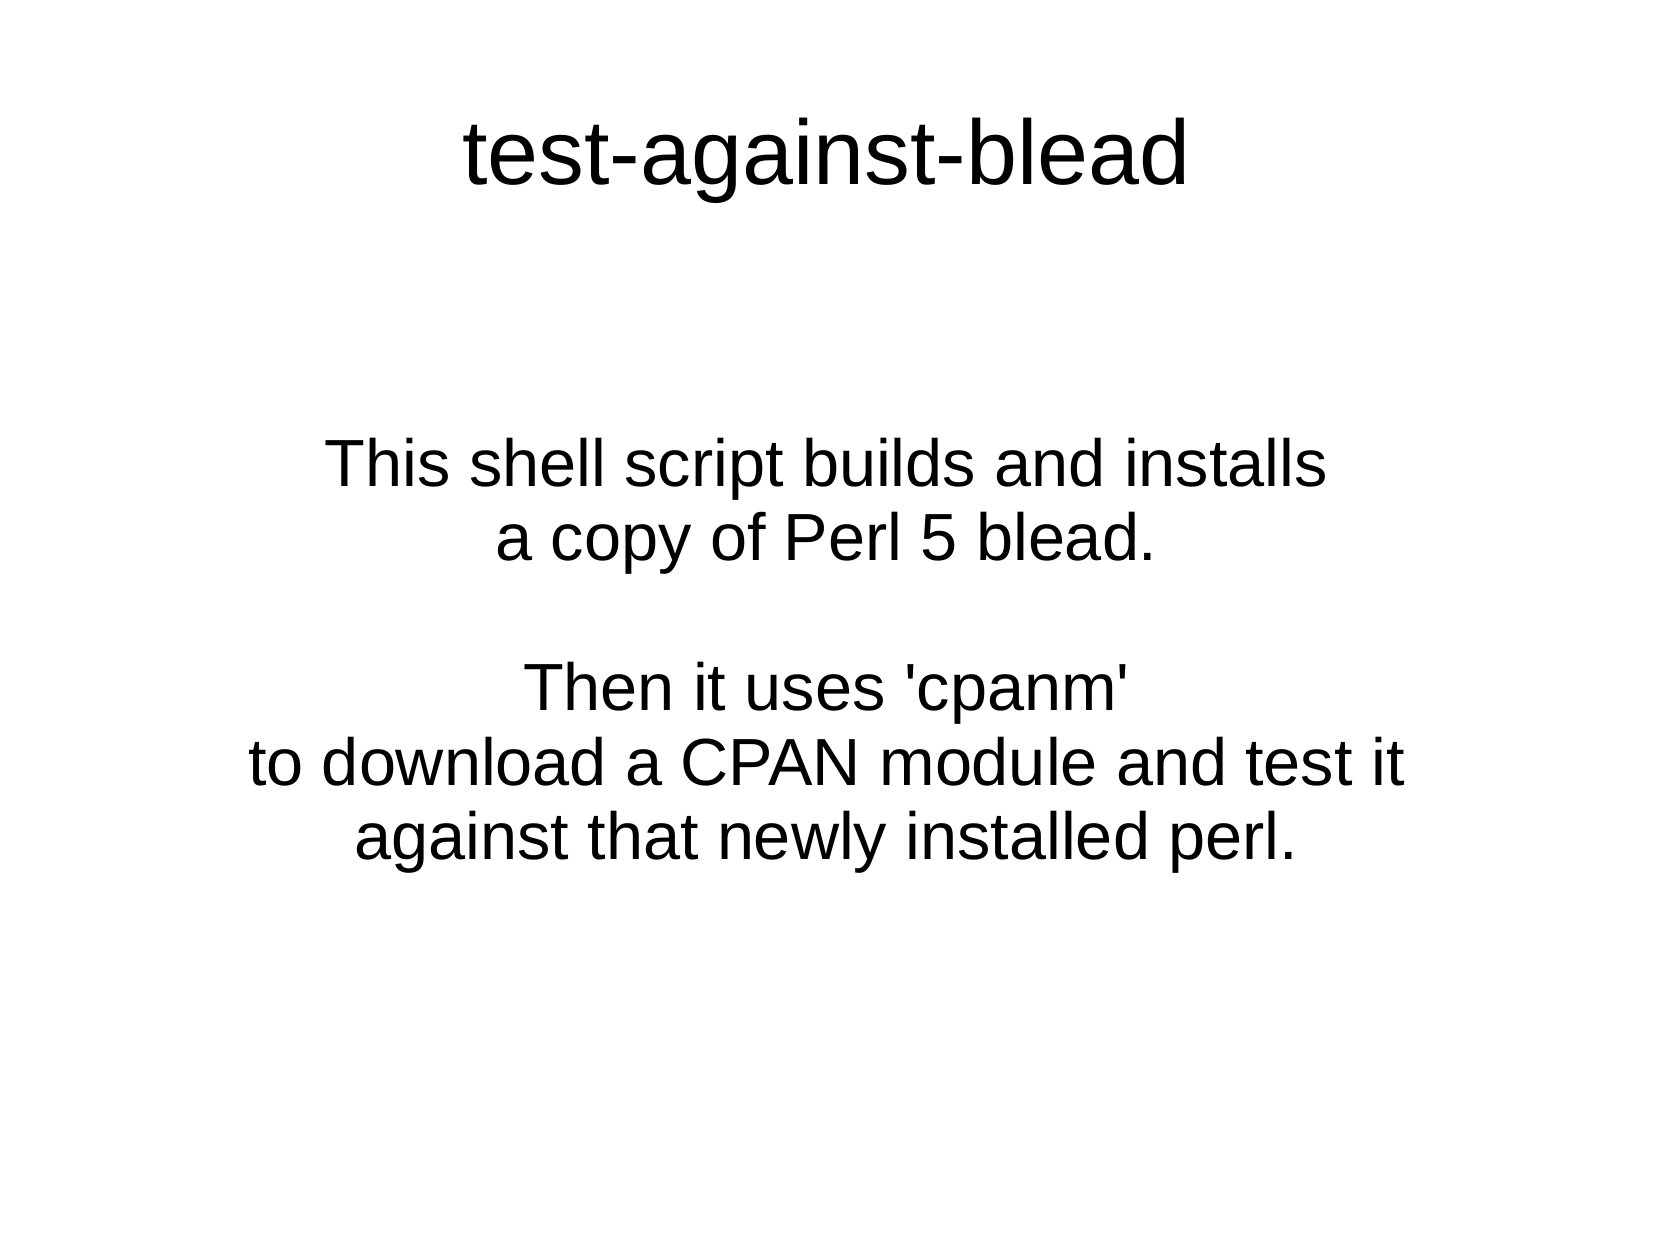

# test-against-blead
This shell script builds and installs
a copy of Perl 5 blead.
Then it uses 'cpanm'
to download a CPAN module and test it
against that newly installed perl.